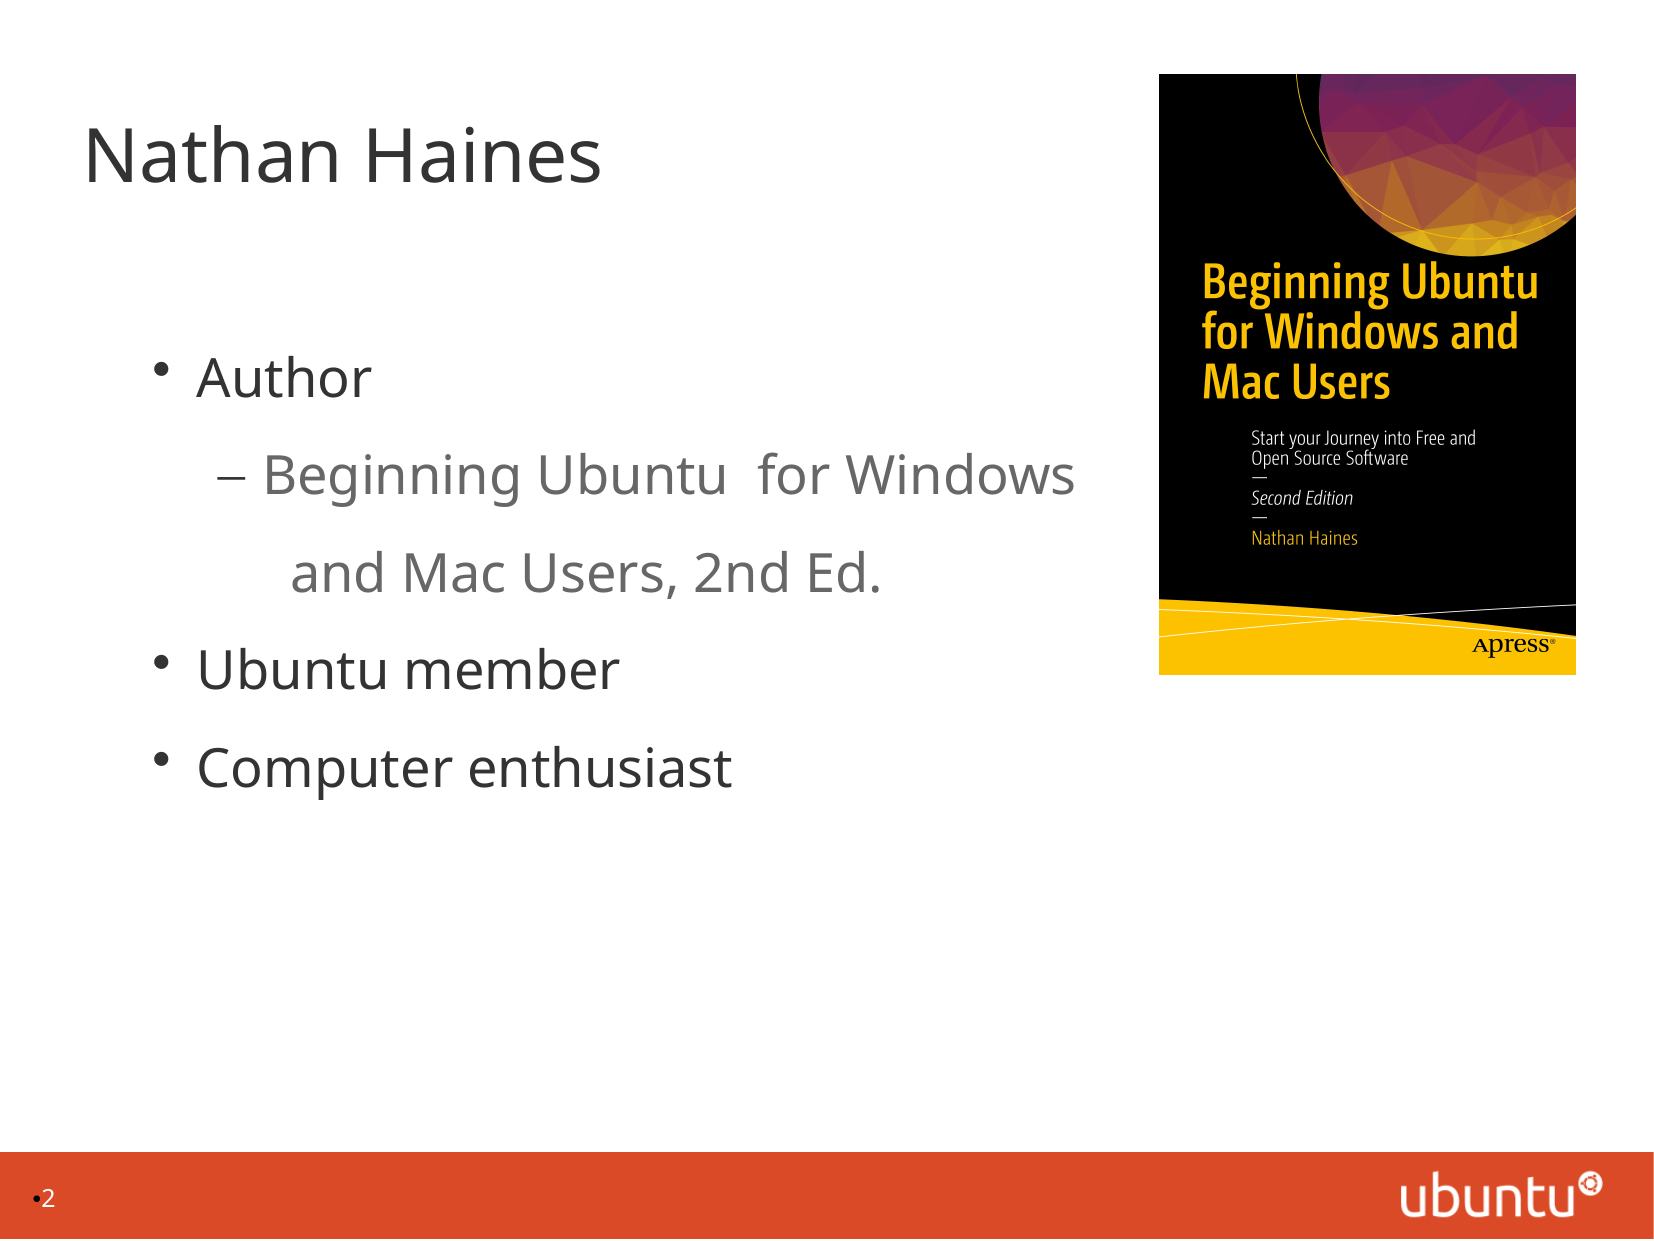

# Nathan Haines
Author
Beginning Ubuntu for Windows
 and Mac Users, 2nd Ed.
Ubuntu member
Computer enthusiast